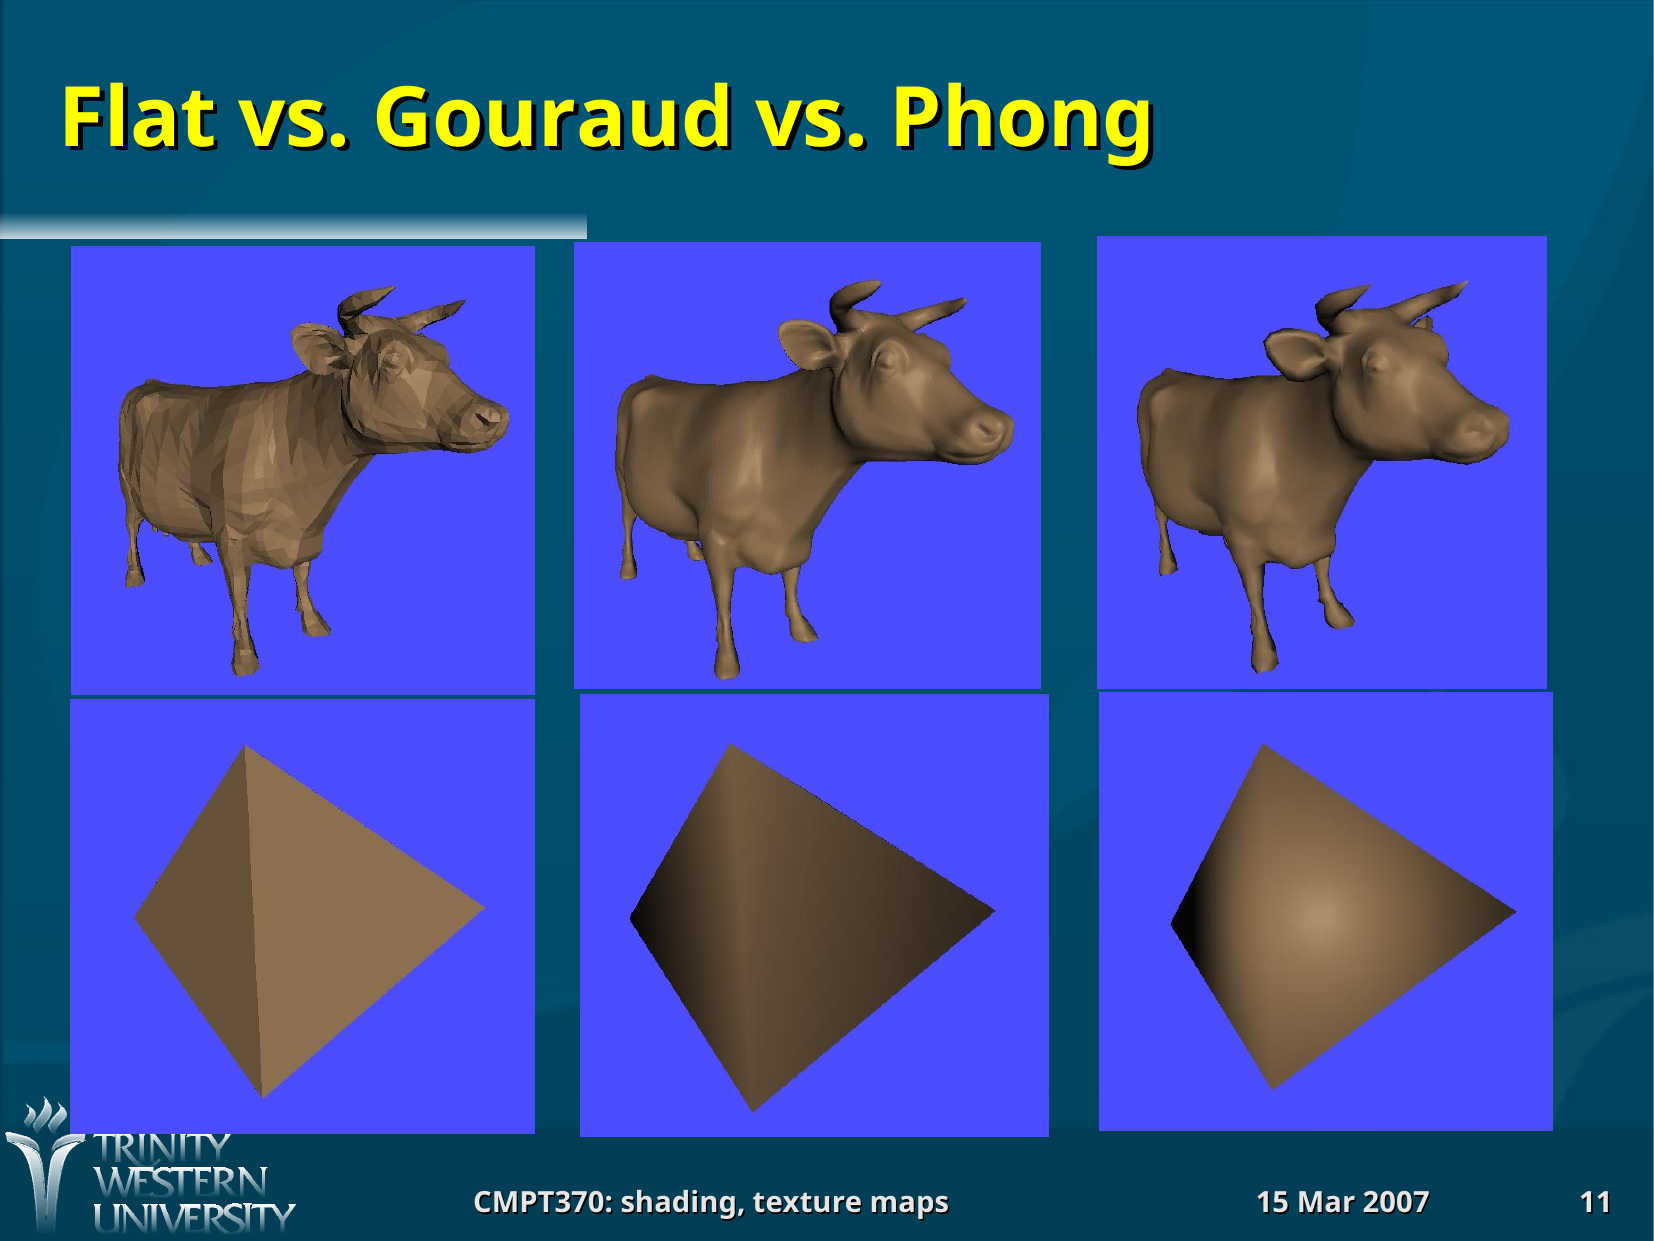

# Flat vs. Gouraud vs. Phong
CMPT370: shading, texture maps
15 Mar 2007
11